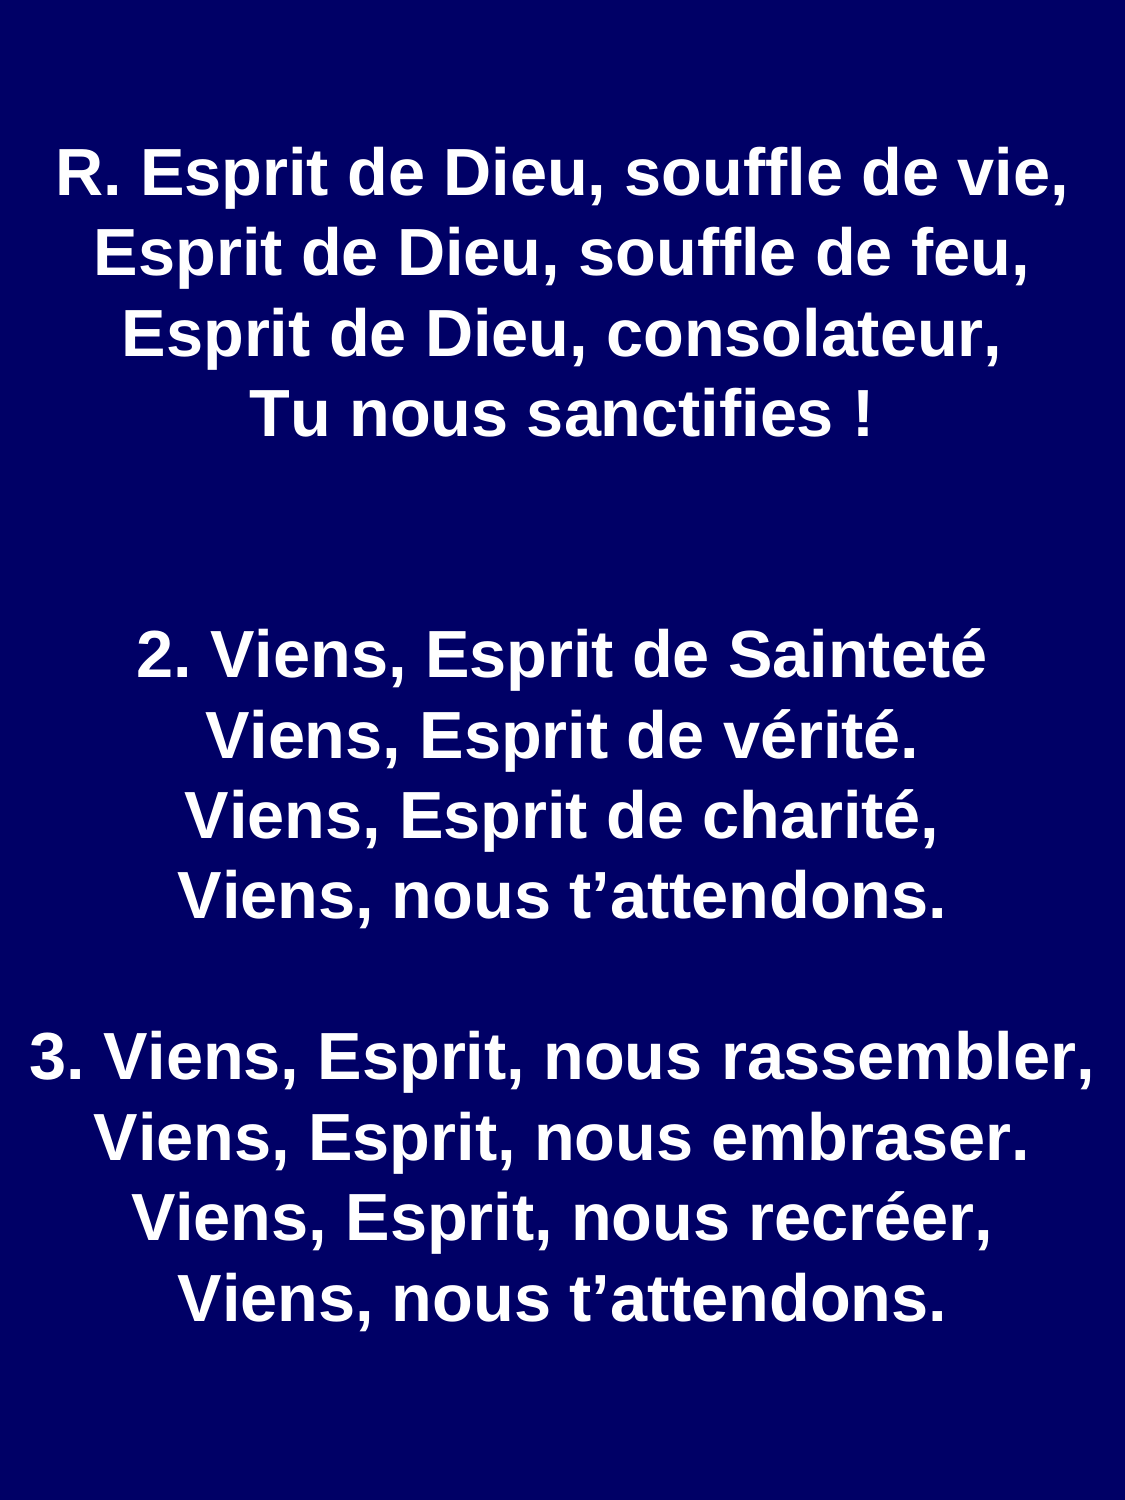

R. Esprit de Dieu, souffle de vie,
Esprit de Dieu, souffle de feu,
Esprit de Dieu, consolateur,
Tu nous sanctifies !
2. Viens, Esprit de Sainteté
Viens, Esprit de vérité.
Viens, Esprit de charité,
Viens, nous t’attendons.
3. Viens, Esprit, nous rassembler,
Viens, Esprit, nous embraser.
Viens, Esprit, nous recréer,
Viens, nous t’attendons.